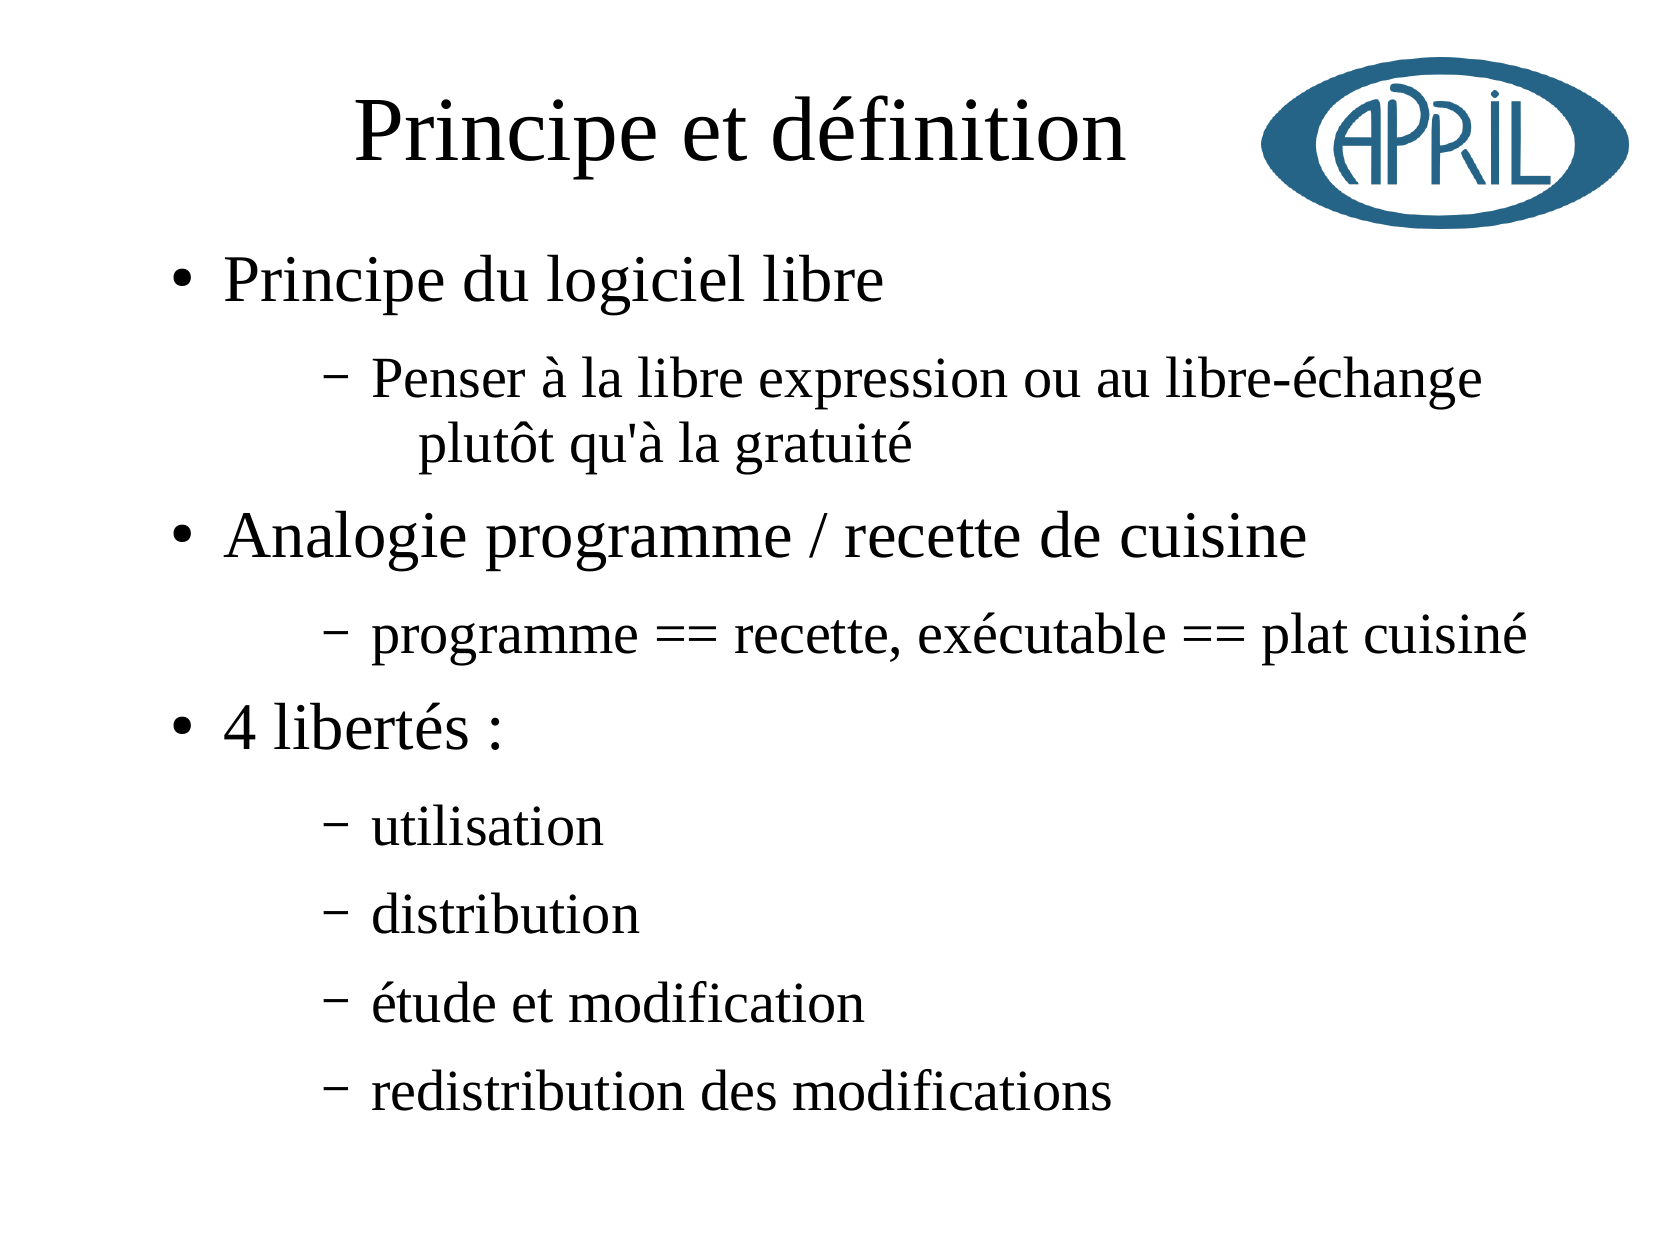

# Principe et définition
Principe du logiciel libre
Penser à la libre expression ou au libre-échange plutôt qu'à la gratuité
Analogie programme / recette de cuisine
programme == recette, exécutable == plat cuisiné
4 libertés :
utilisation
distribution
étude et modification
redistribution des modifications